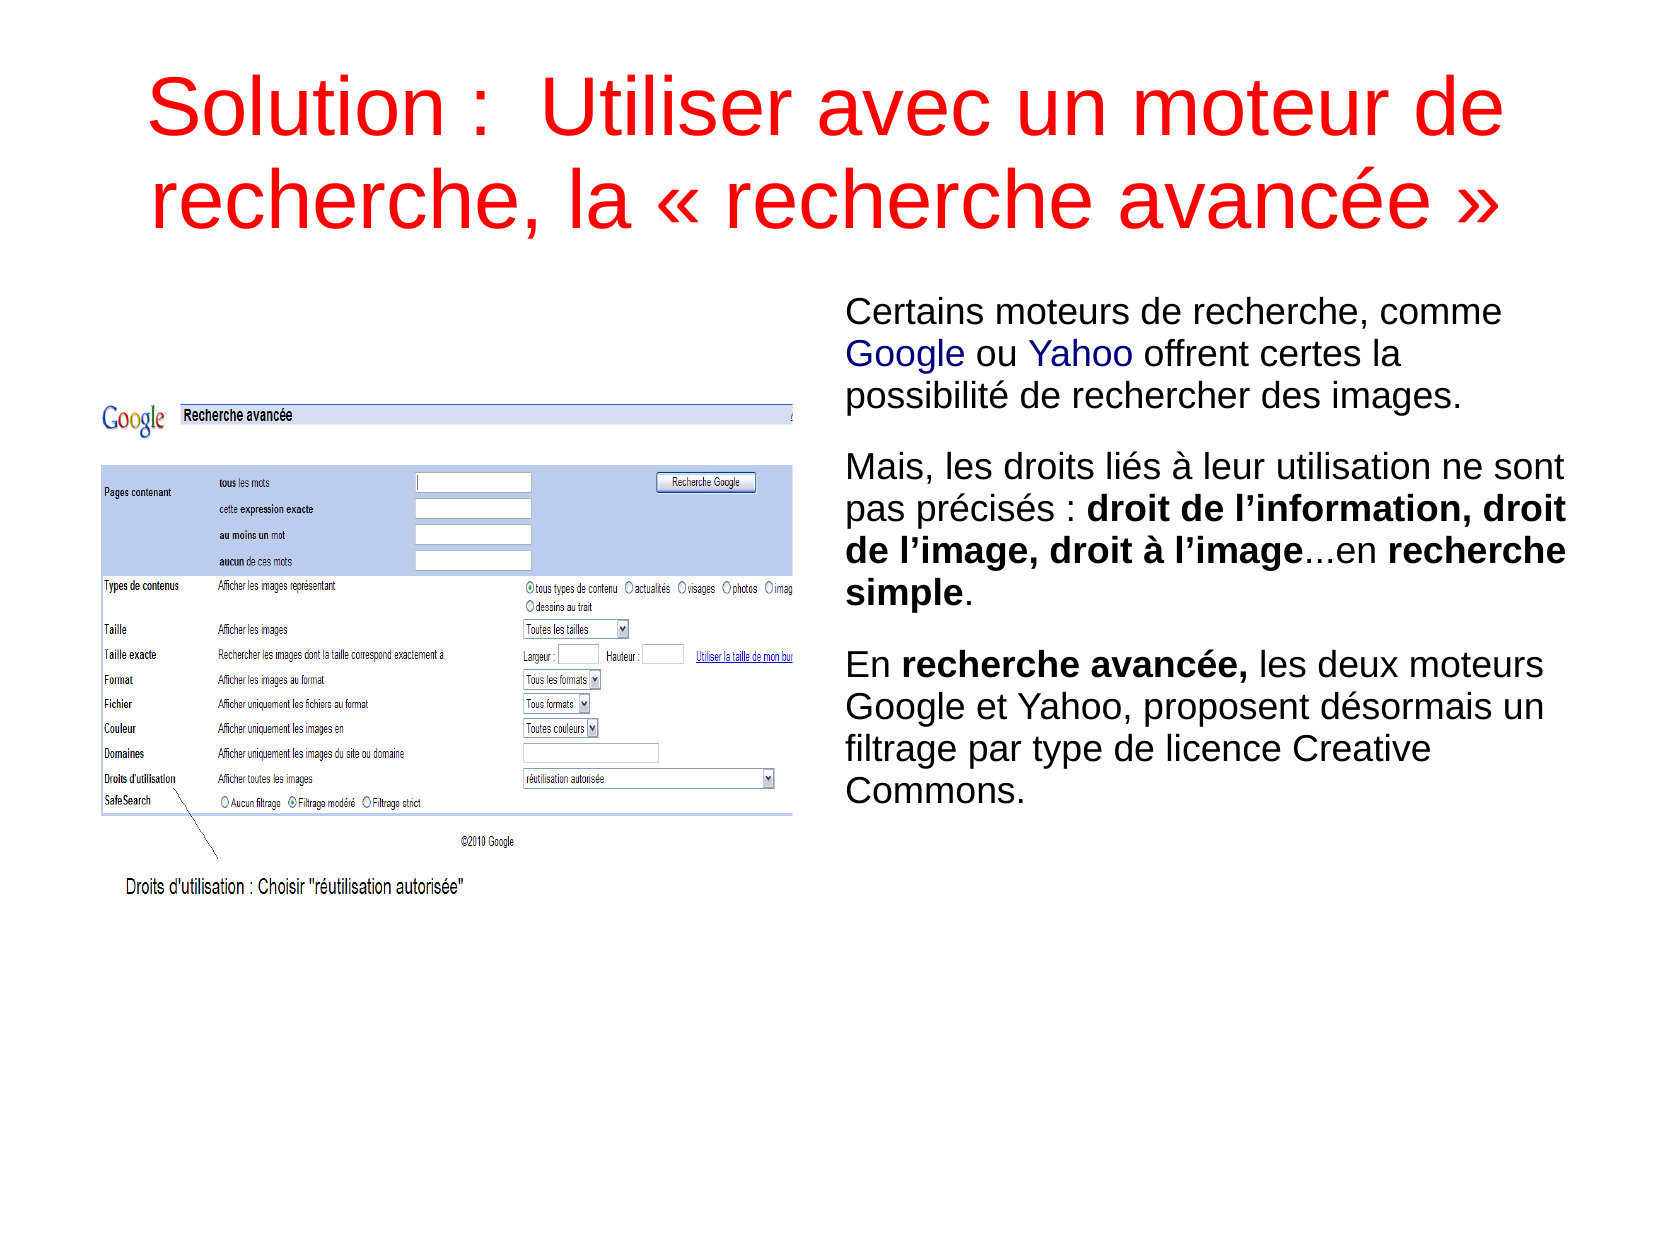

# Solution : Utiliser avec un moteur de recherche, la « recherche avancée »
Certains moteurs de recherche, comme Google ou Yahoo offrent certes la possibilité de rechercher des images.
Mais, les droits liés à leur utilisation ne sont pas précisés : droit de l’information, droit de l’image, droit à l’image...en recherche simple.
En recherche avancée, les deux moteurs Google et Yahoo, proposent désormais un filtrage par type de licence Creative Commons.